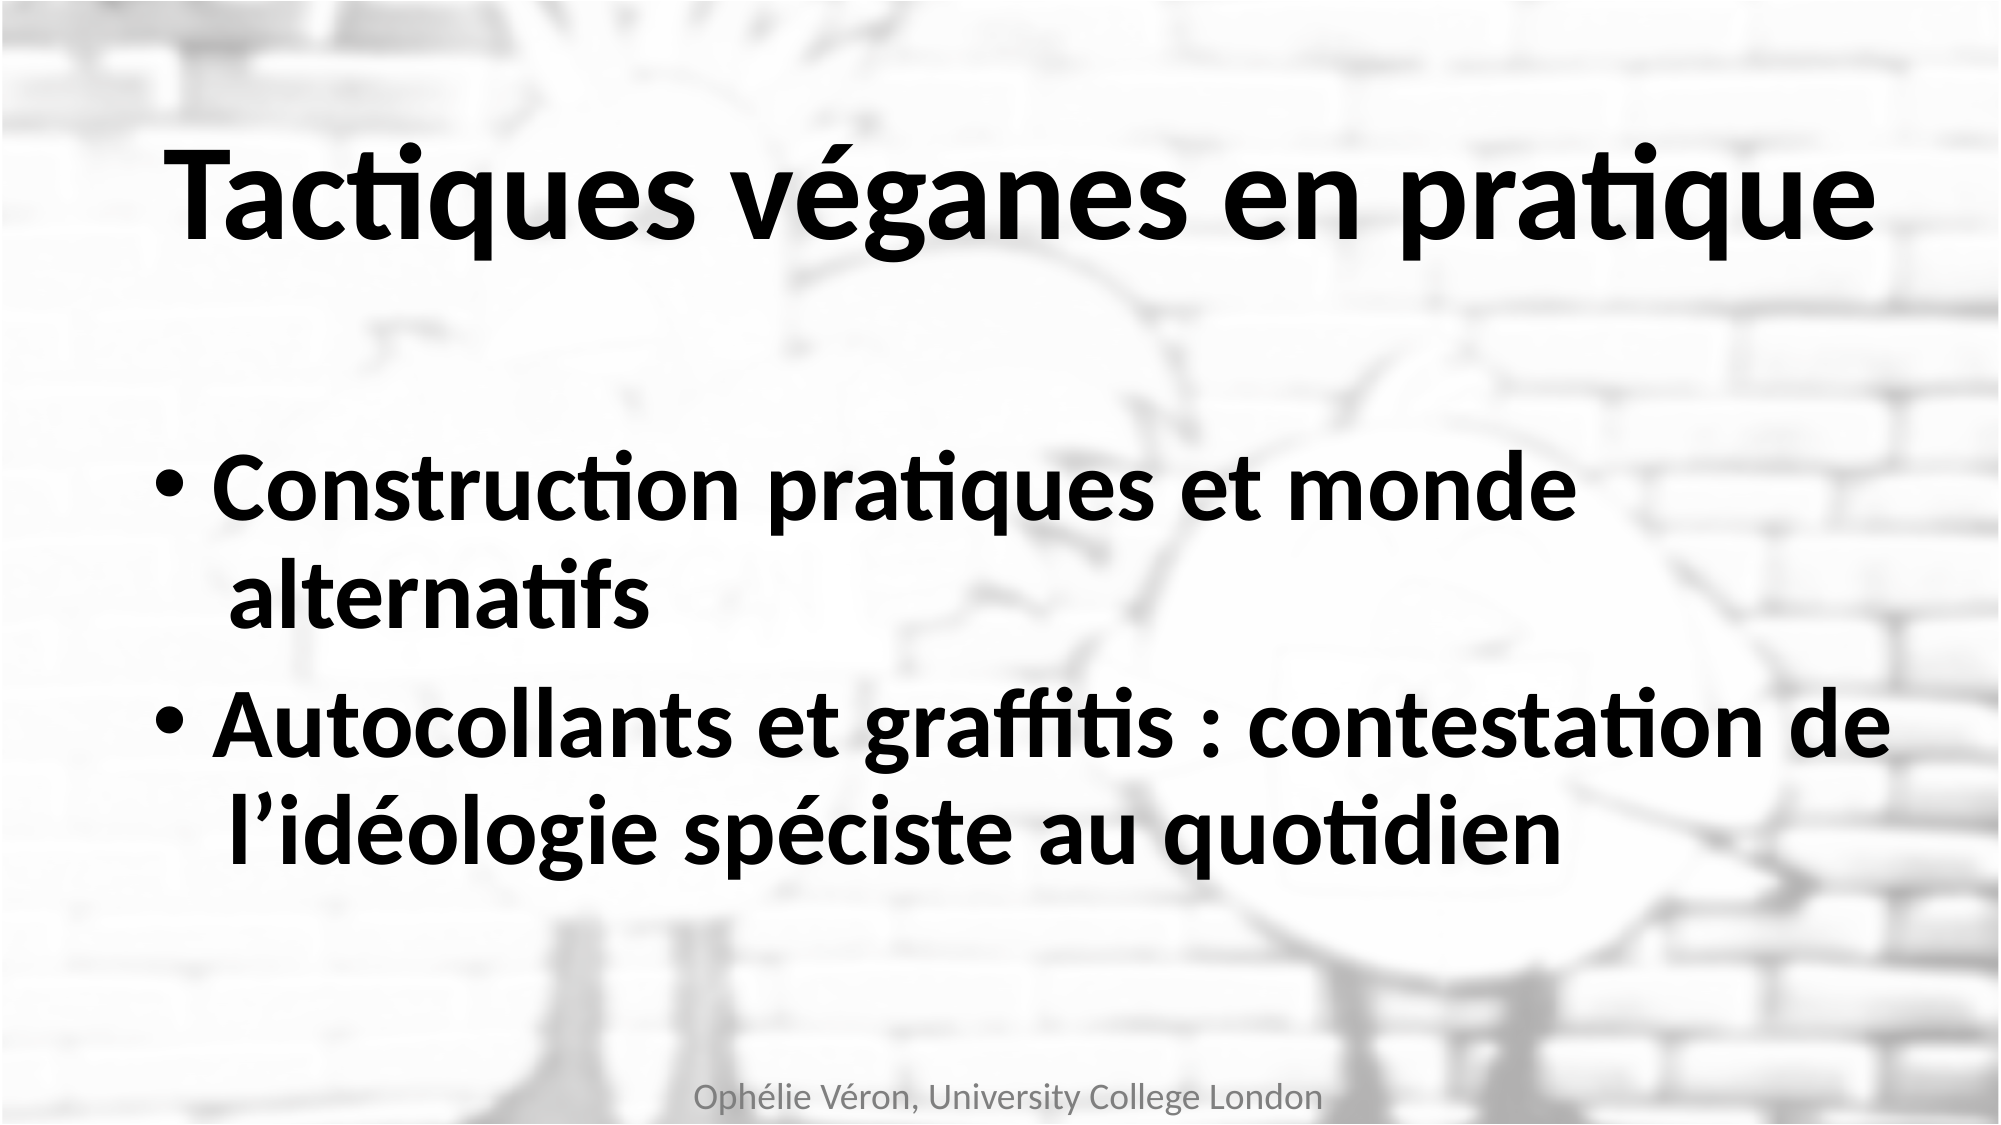

# Tactiques véganes en pratique
 Construction pratiques et monde alternatifs
 Autocollants et graffitis : contestation de l’idéologie spéciste au quotidien
Ophélie Véron, University College London